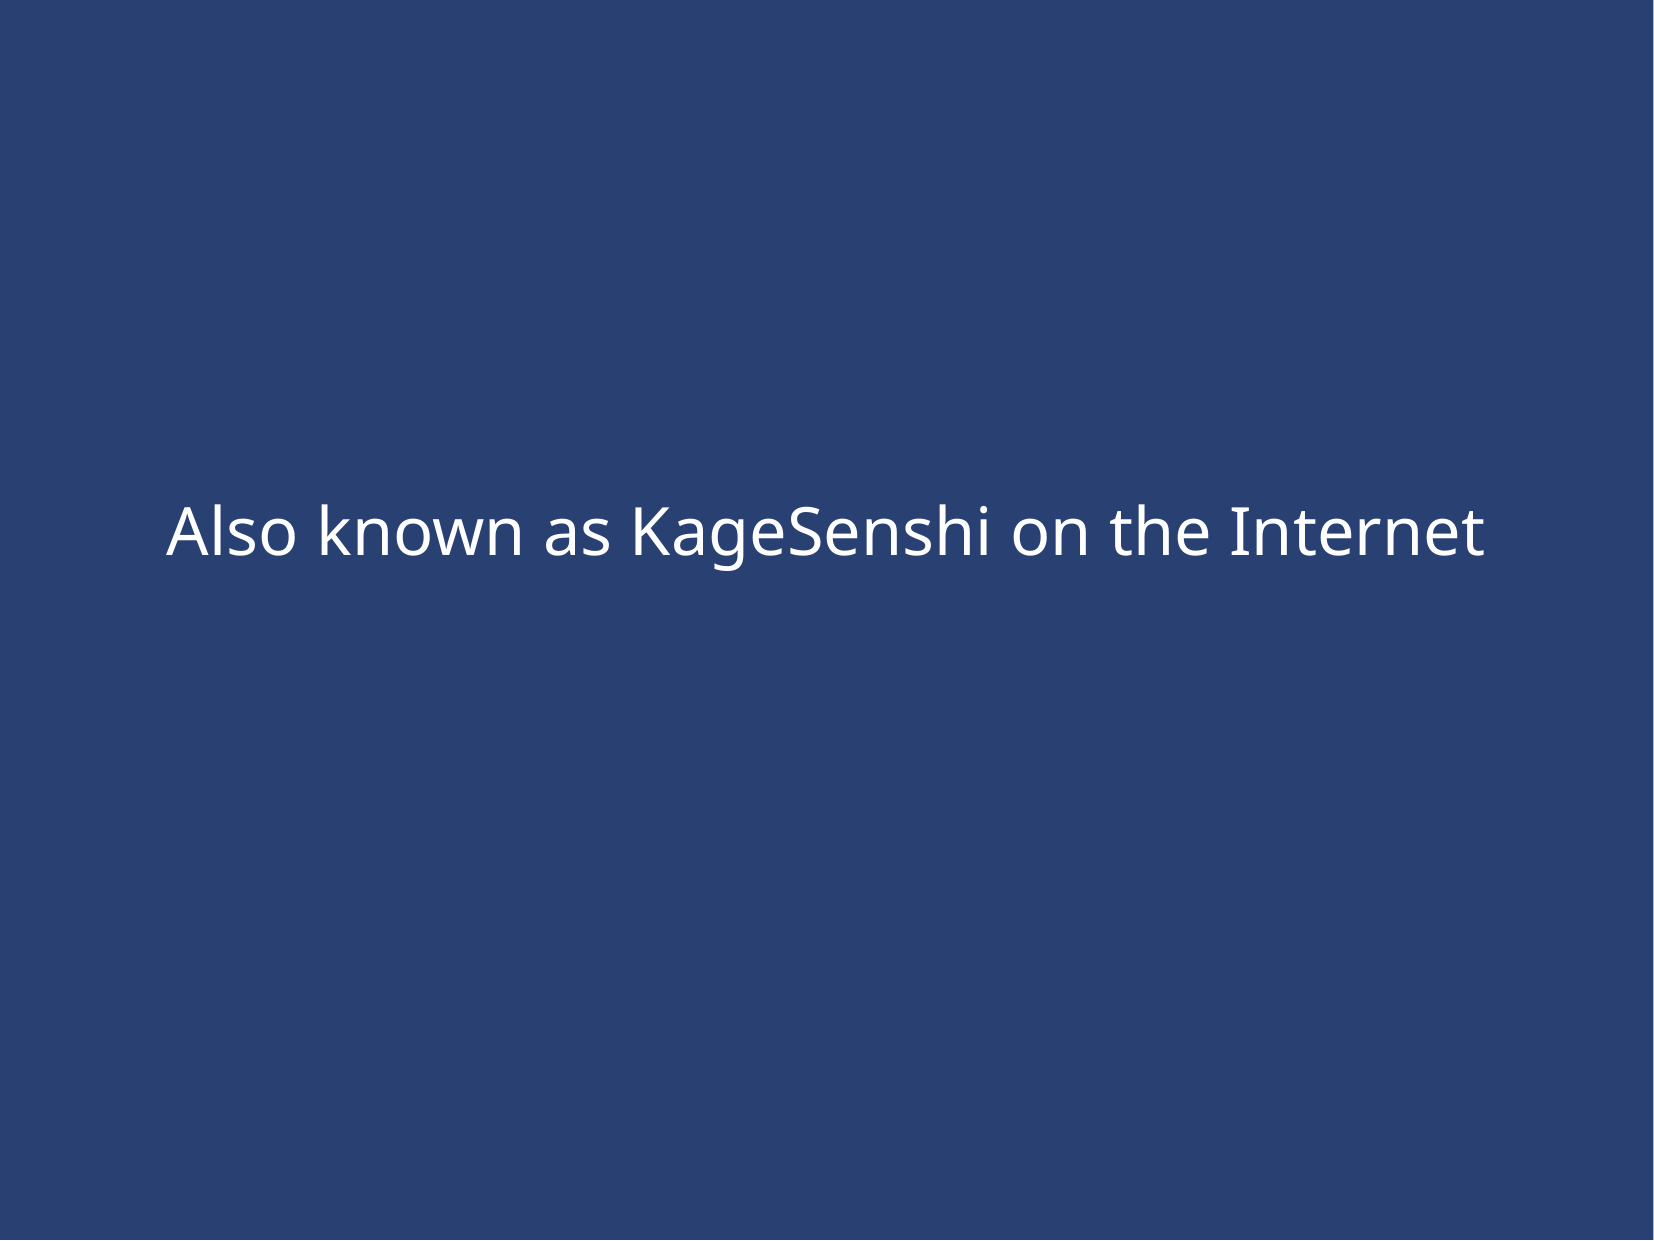

# Also known as KageSenshi on the Internet